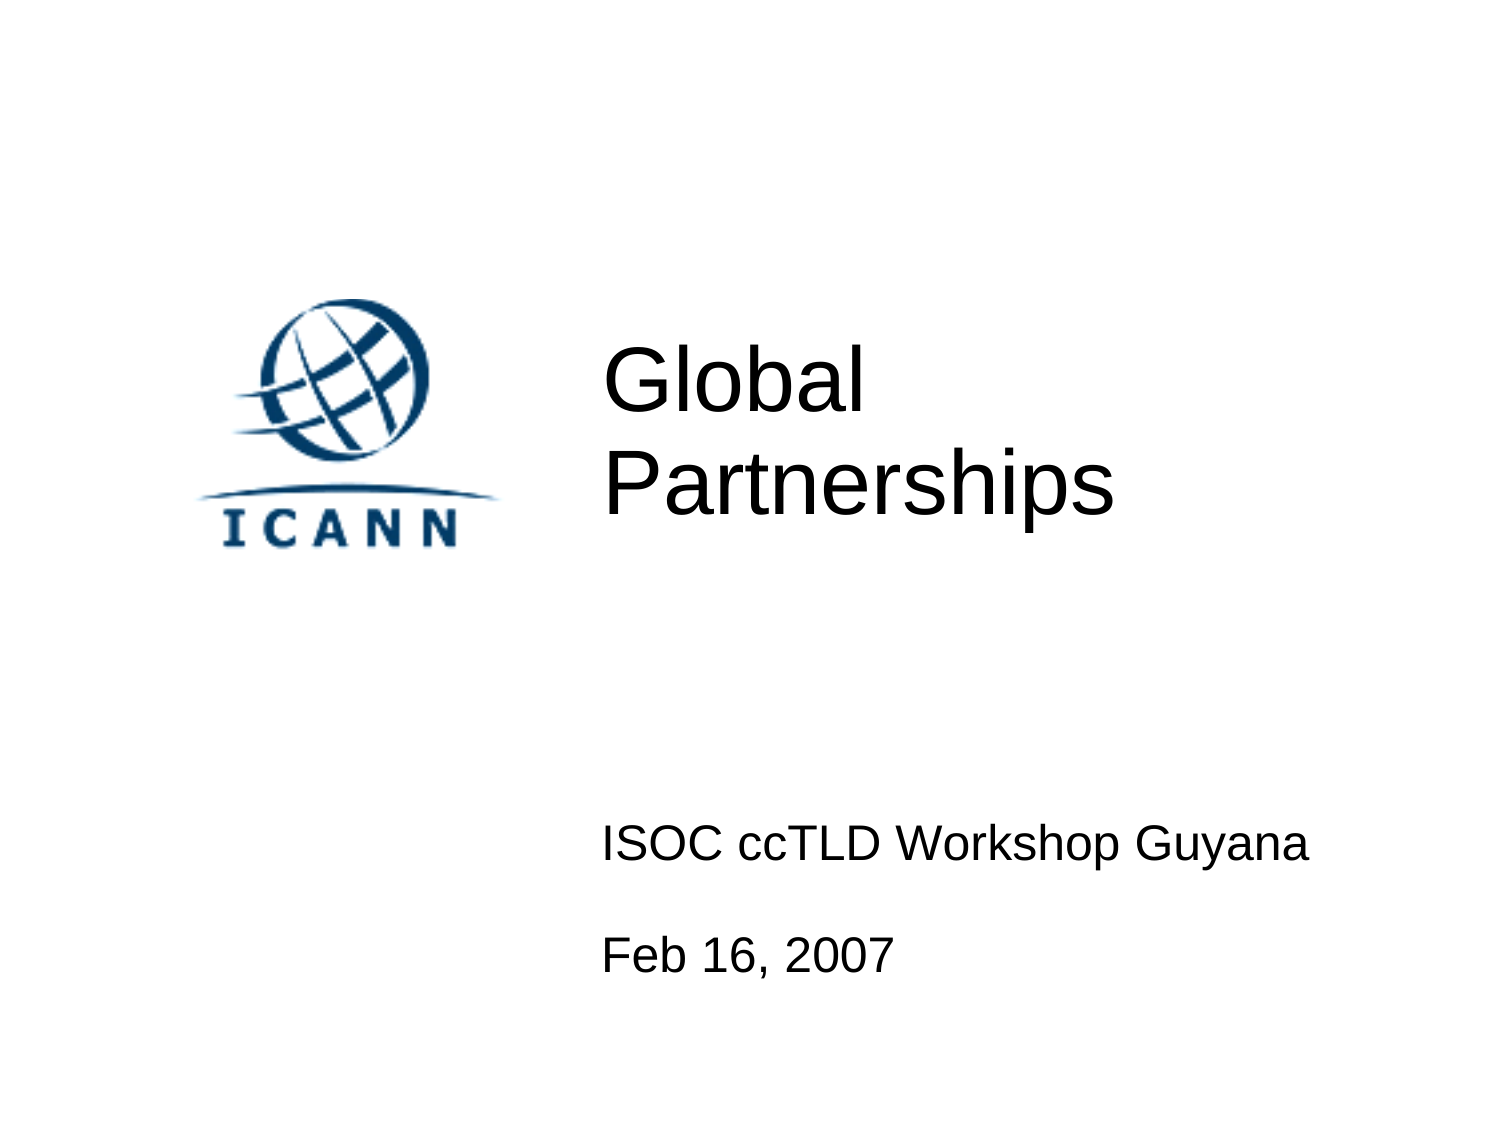

# Global Partnerships
ISOC ccTLD Workshop Guyana
Feb 16, 2007